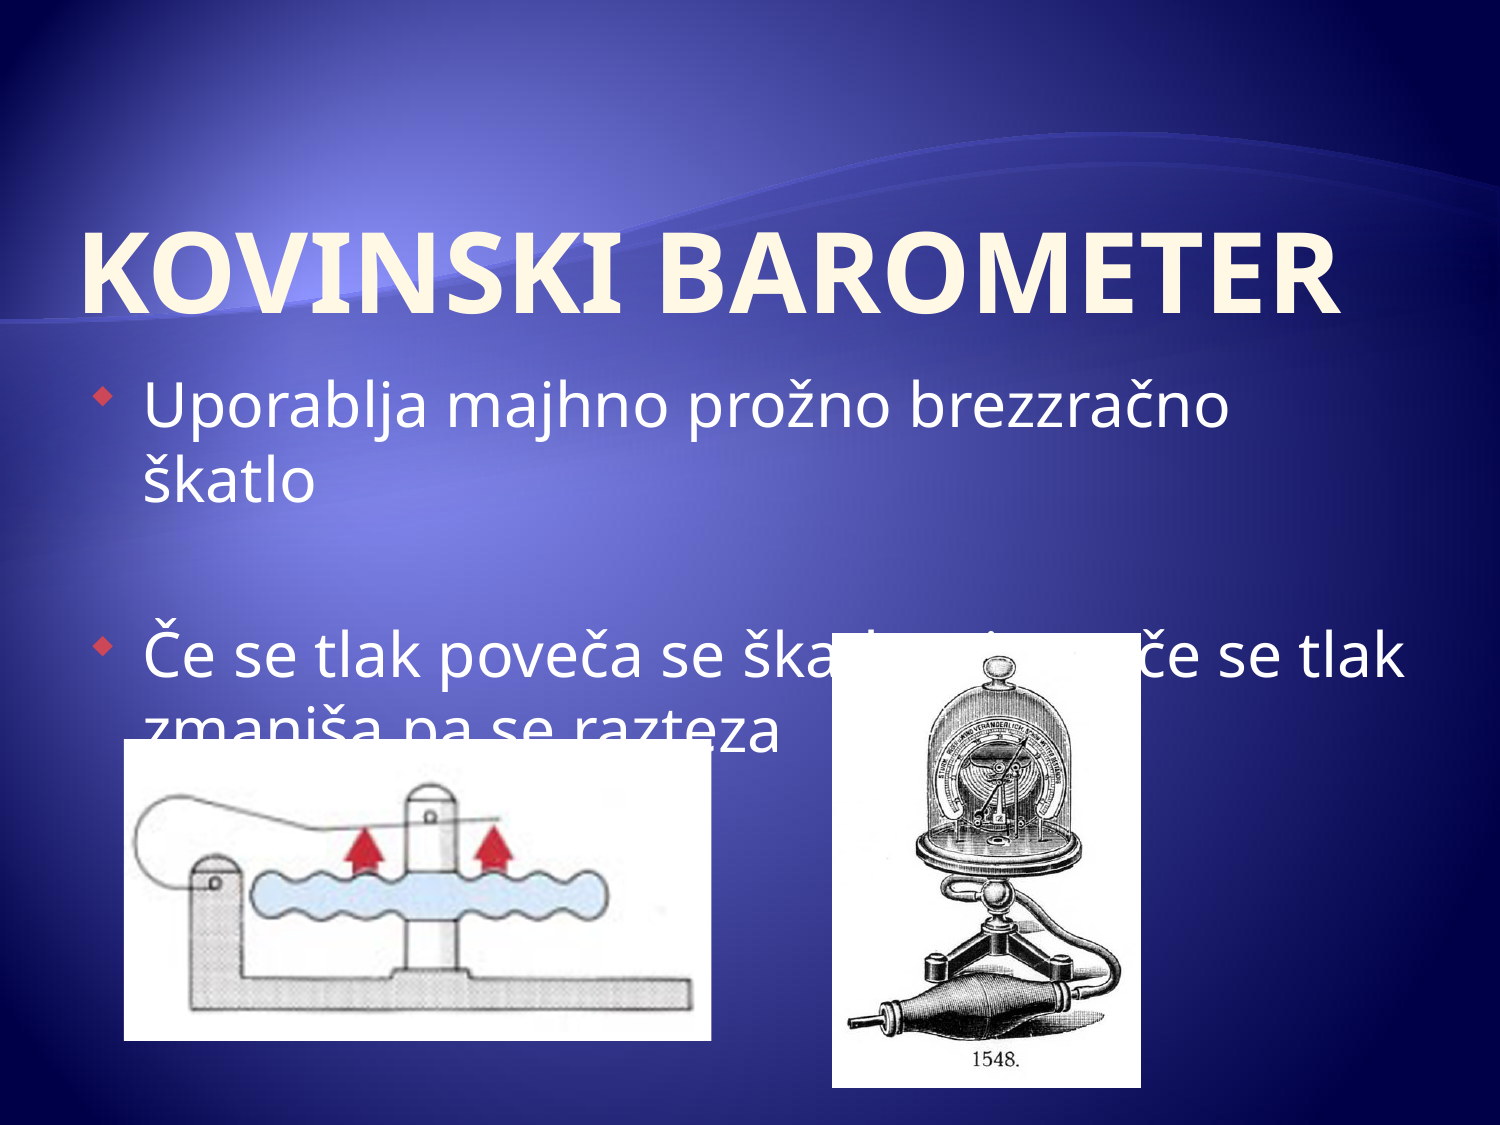

# KOVINSKI BAROMETER
Uporablja majhno prožno brezzračno škatlo
Če se tlak poveča se škatla stisne, če se tlak zmanjša pa se razteza